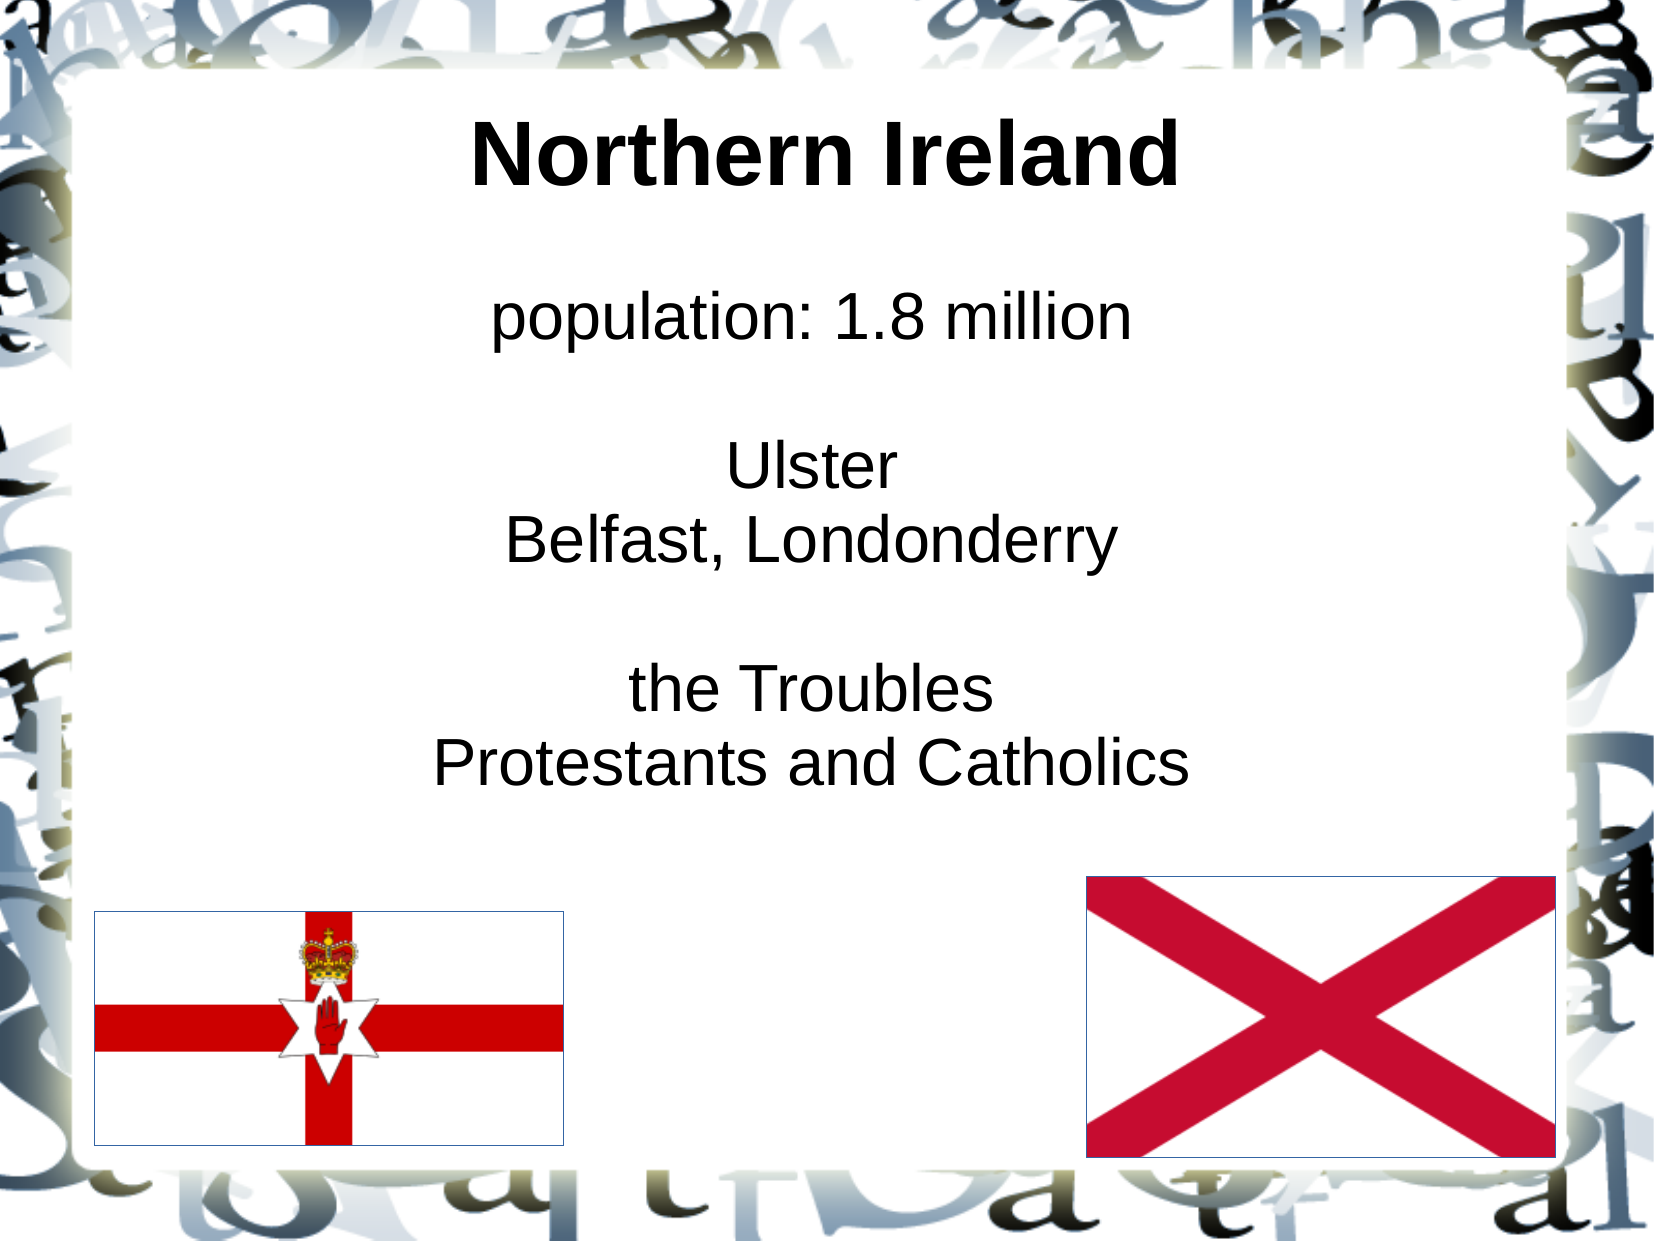

# Northern Ireland
population: 1.8 million
Ulster
Belfast, Londonderry
the Troubles
Protestants and Catholics